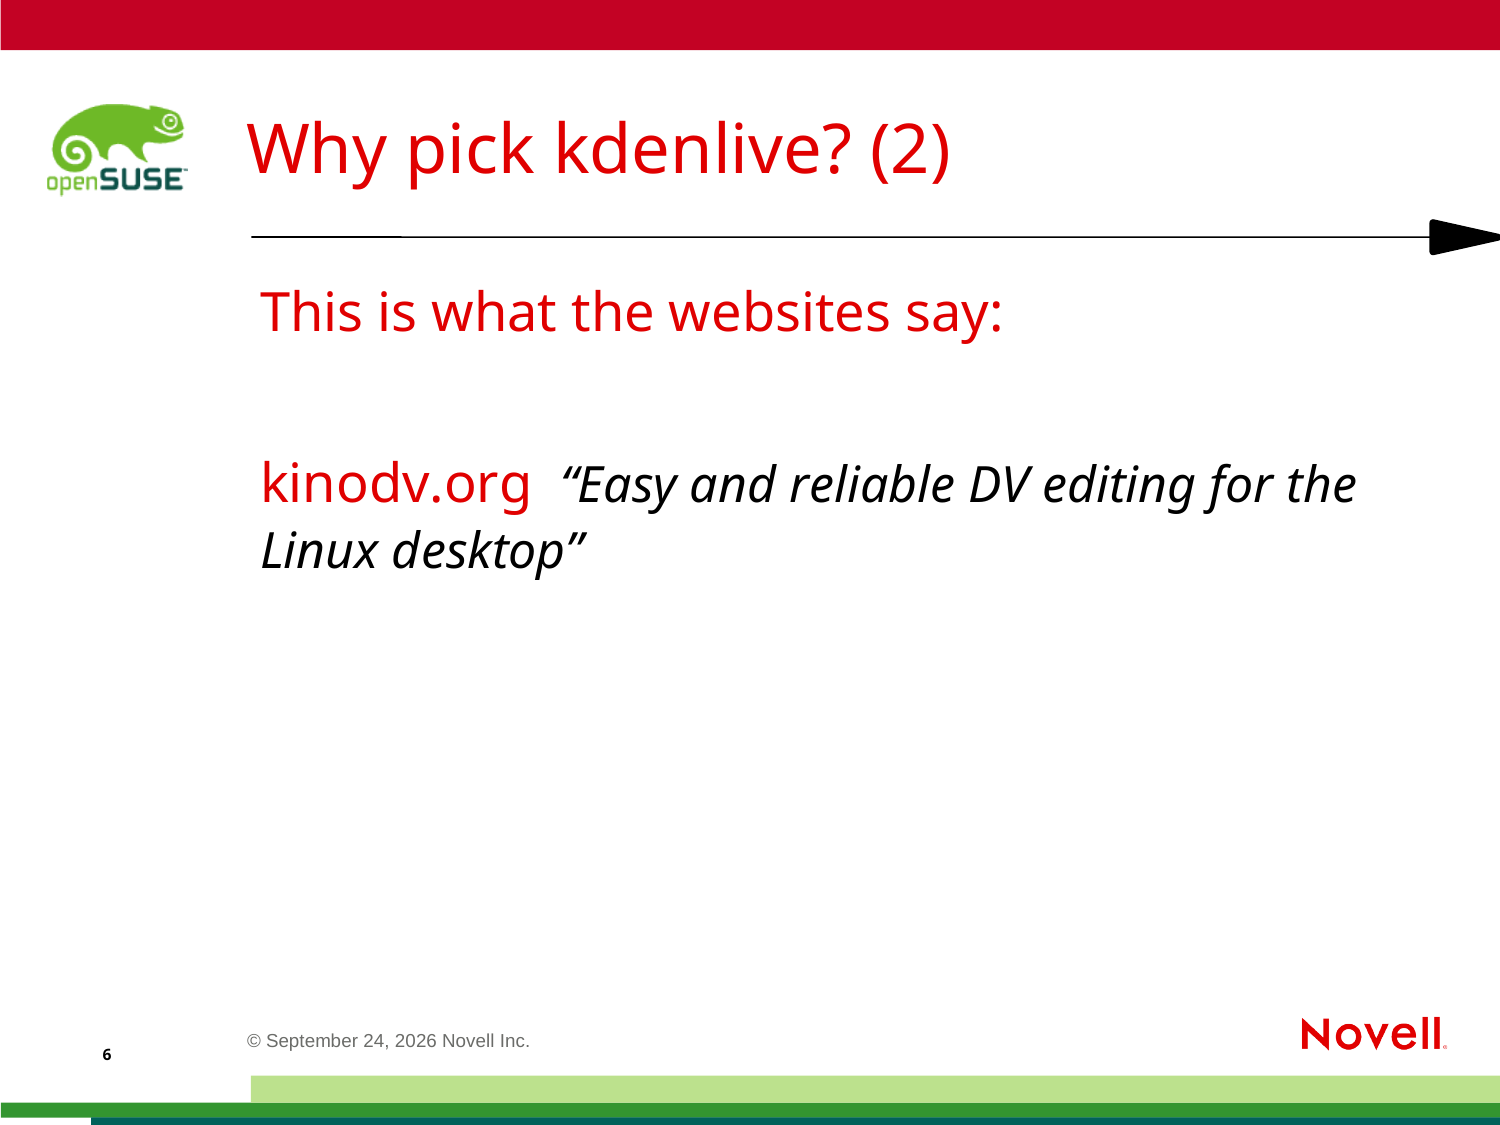

# Why pick kdenlive? (2)
This is what the websites say:
kinodv.org “Easy and reliable DV editing for the Linux desktop”